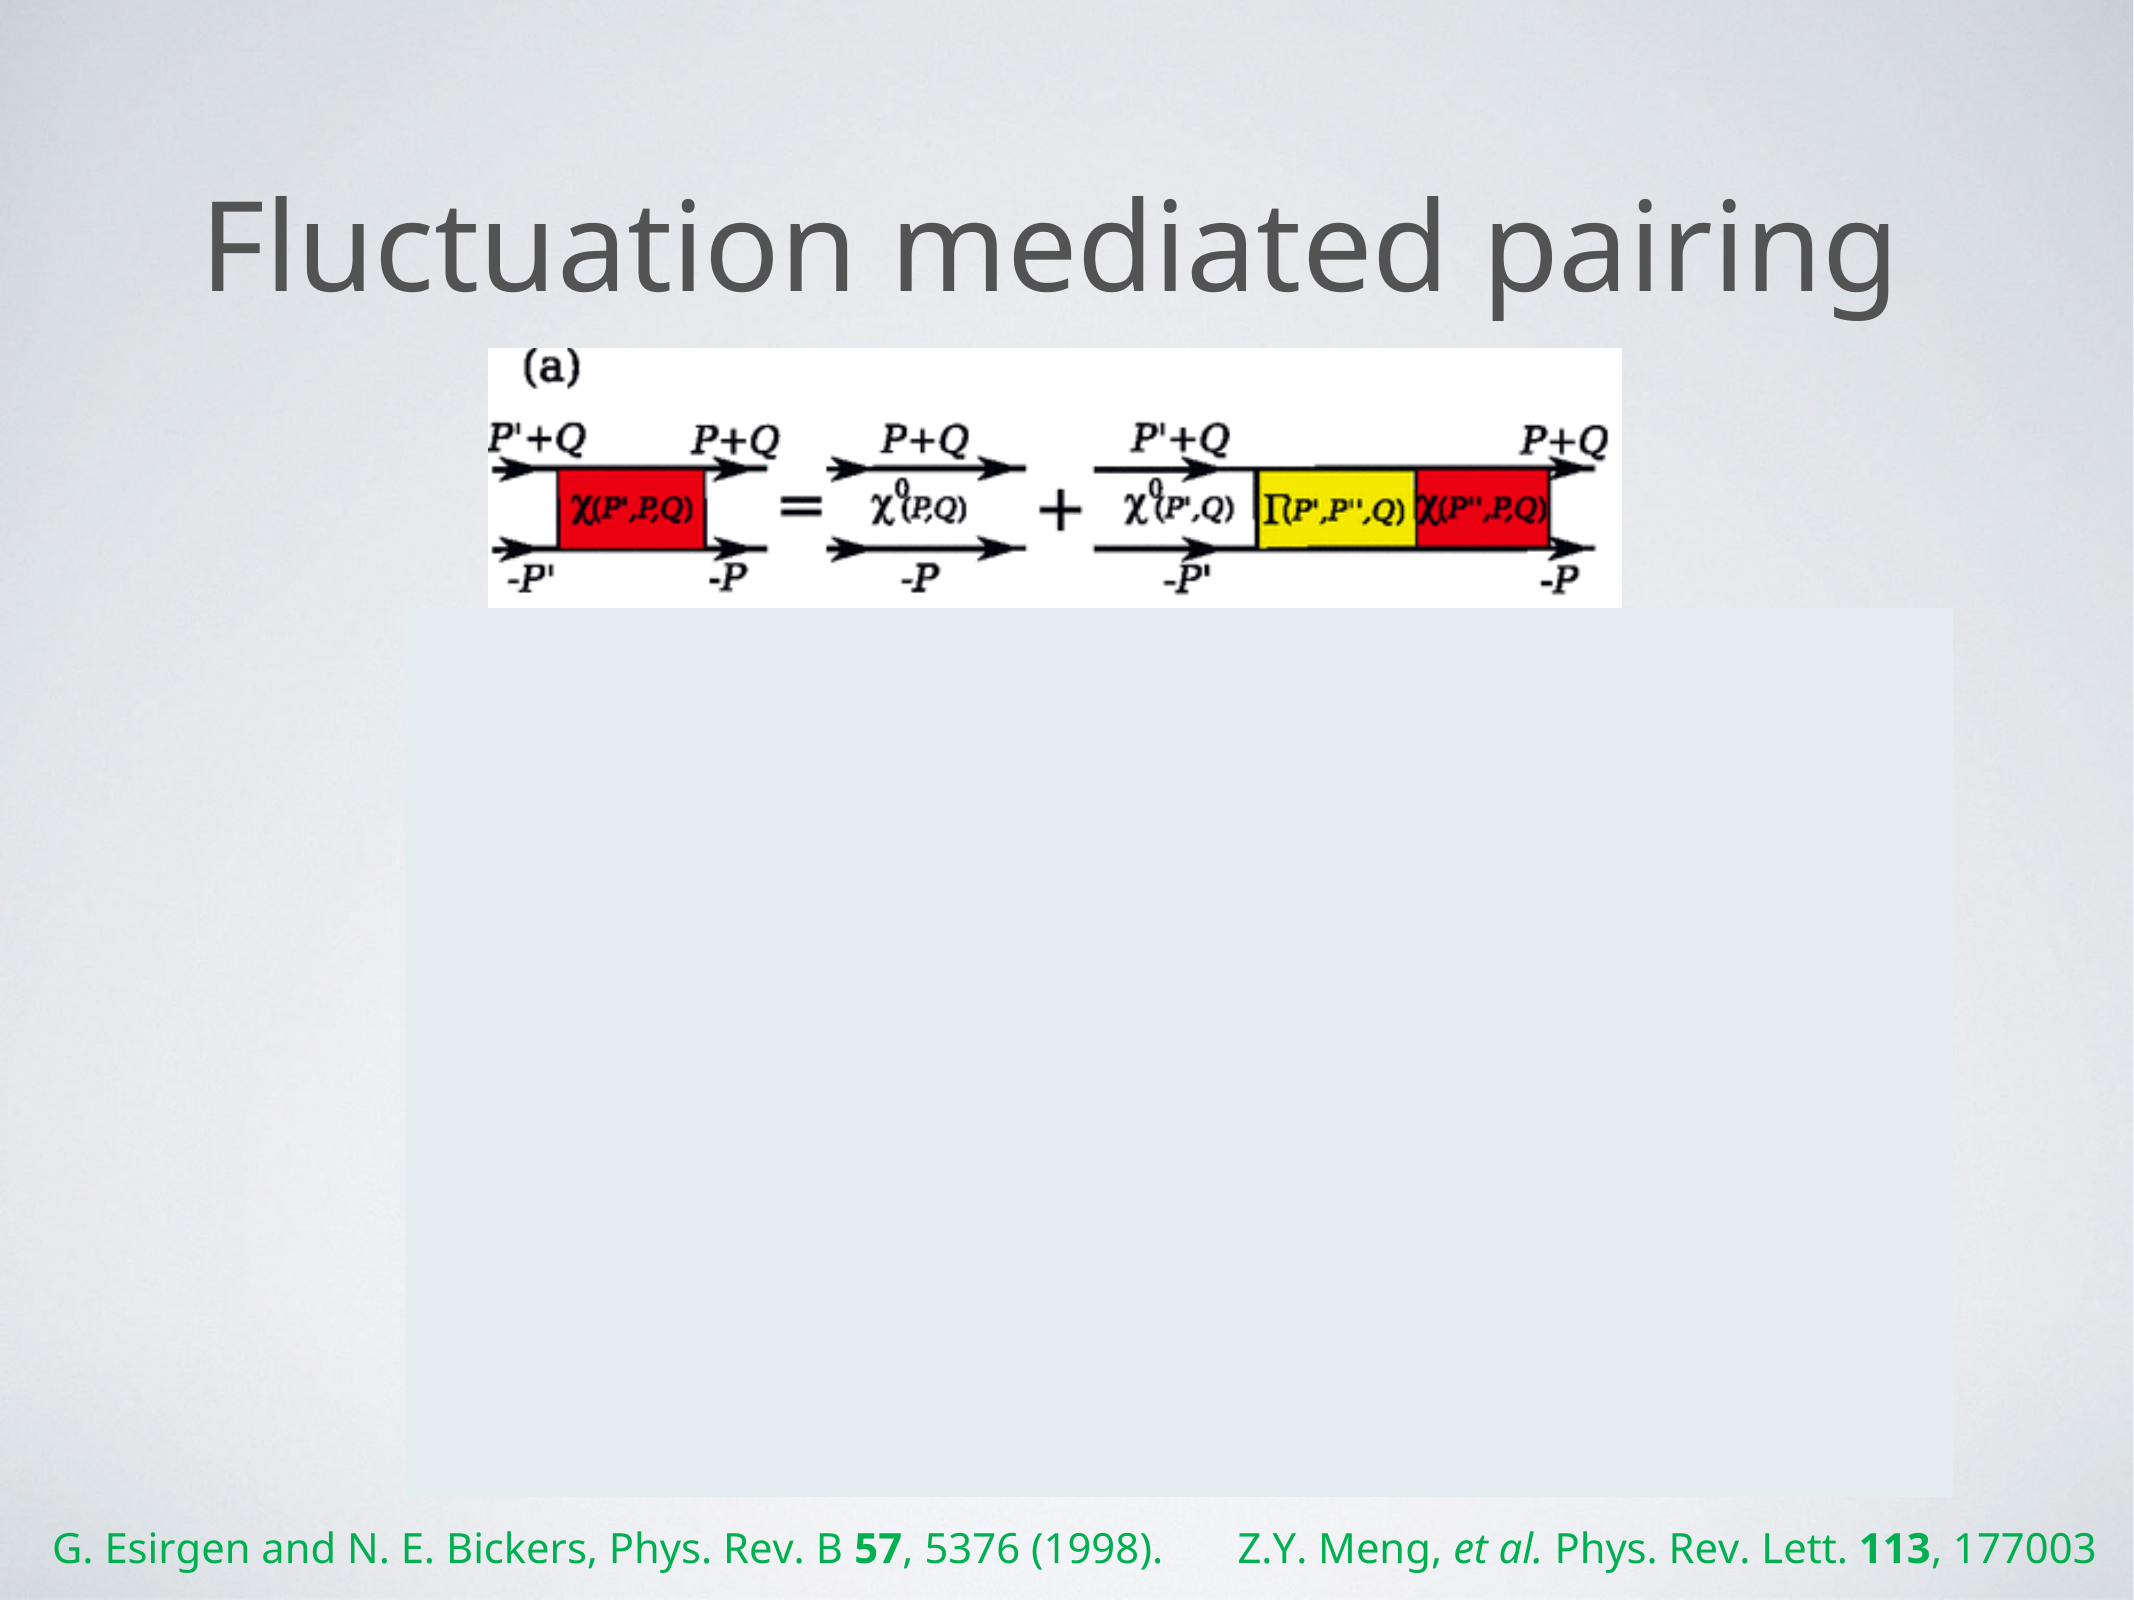

# Fluctuation mediated pairing
G. Esirgen and N. E. Bickers, Phys. Rev. B 57, 5376 (1998).
Z.Y. Meng, et al. Phys. Rev. Lett. 113, 177003